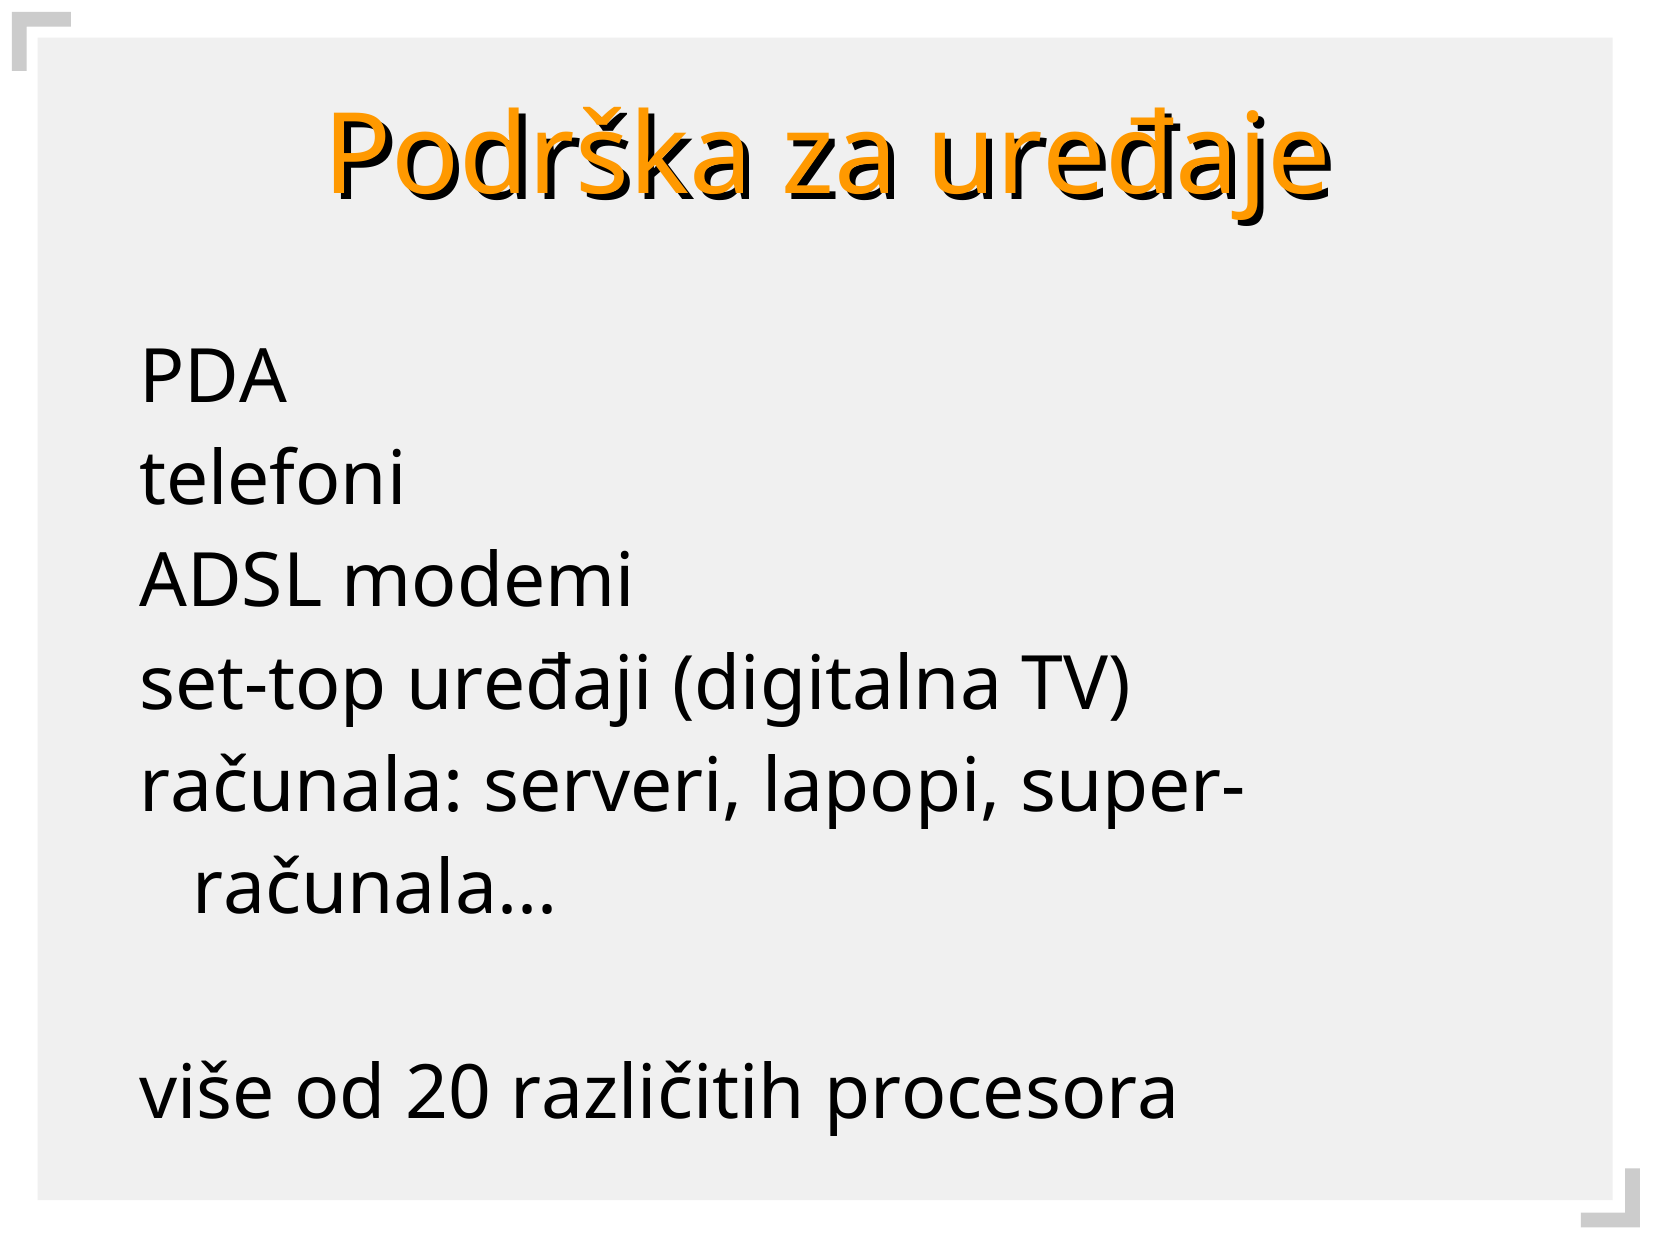

# Podrška za uređaje
PDA
telefoni
ADSL modemi
set-top uređaji (digitalna TV)
računala: serveri, lapopi, super-računala...
više od 20 različitih procesora